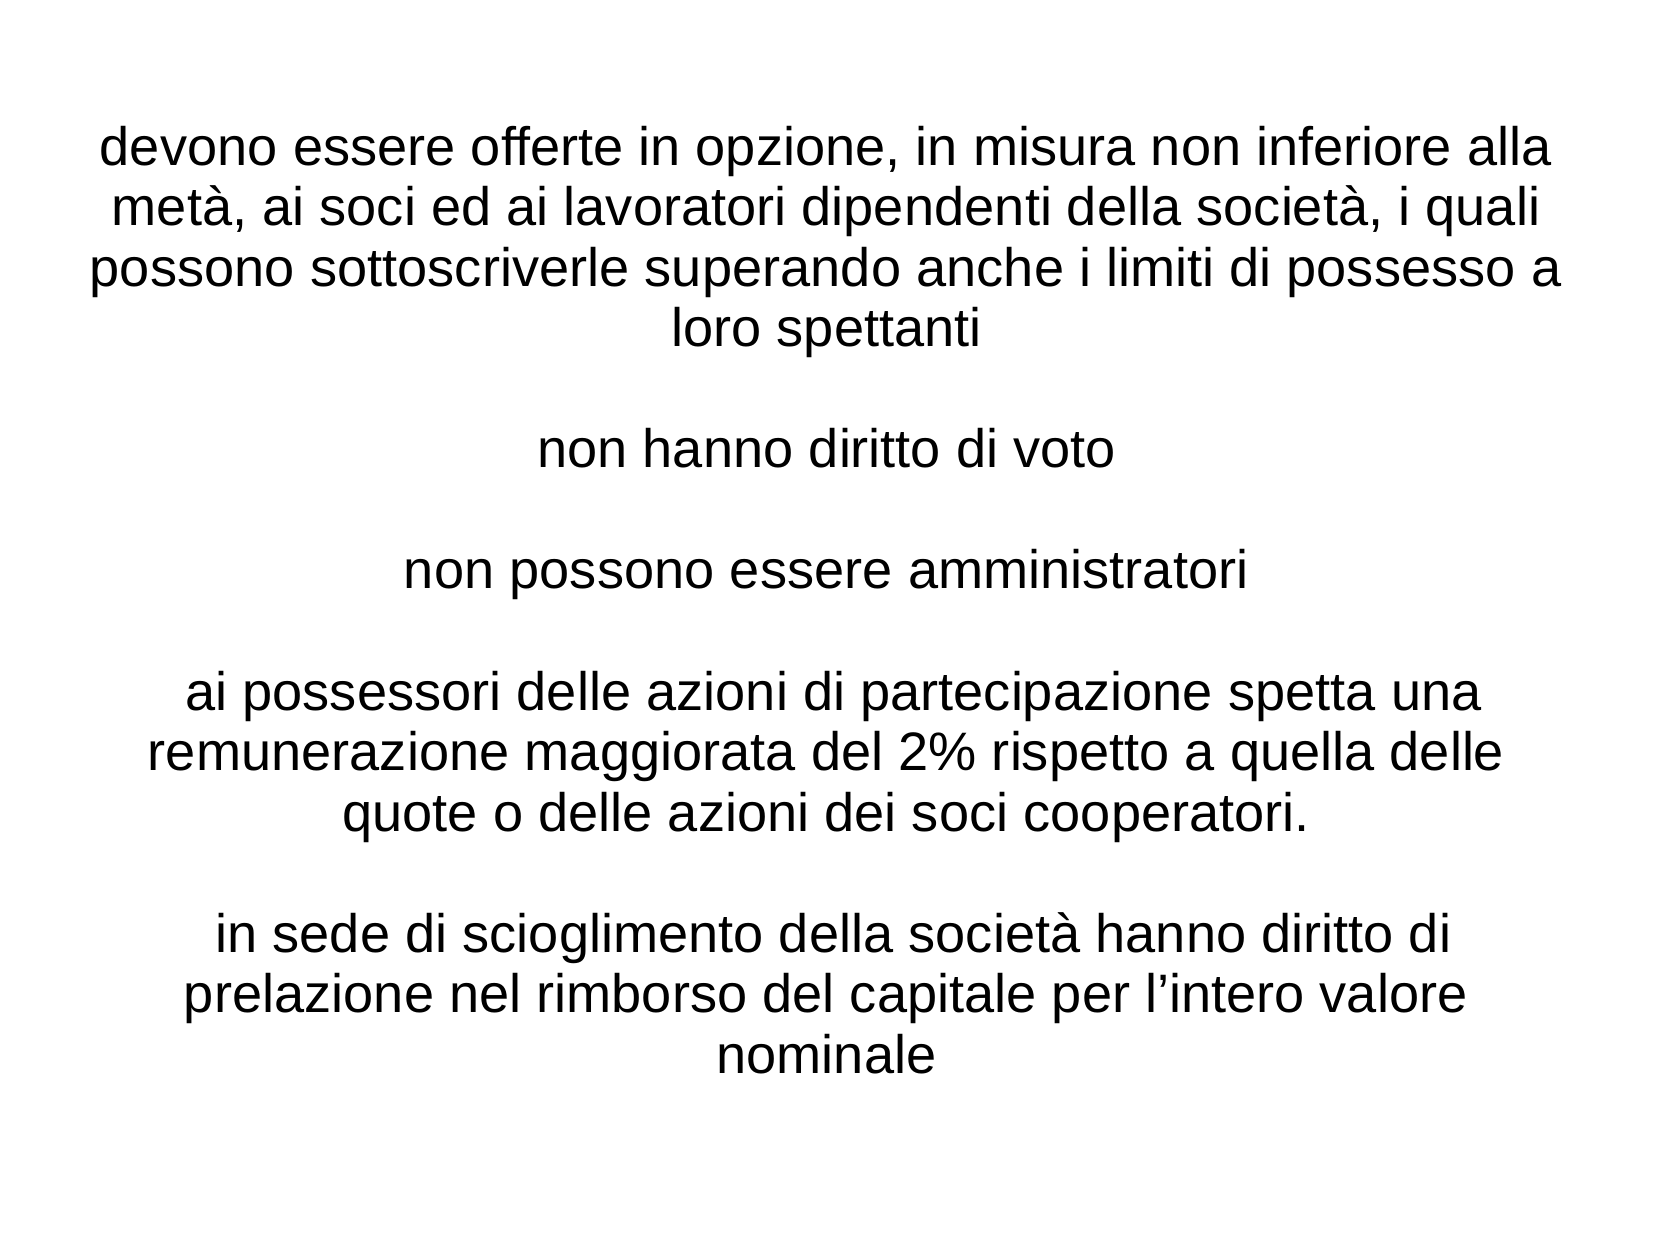

# devono essere offerte in opzione, in misura non inferiore alla metà, ai soci ed ai lavoratori dipendenti della società, i quali possono sottoscriverle superando anche i limiti di possesso a loro spettanti
non hanno diritto di voto
non possono essere amministratori
 ai possessori delle azioni di partecipazione spetta una remunerazione maggiorata del 2% rispetto a quella delle quote o delle azioni dei soci cooperatori.
 in sede di scioglimento della società hanno diritto di prelazione nel rimborso del capitale per l’intero valore nominale